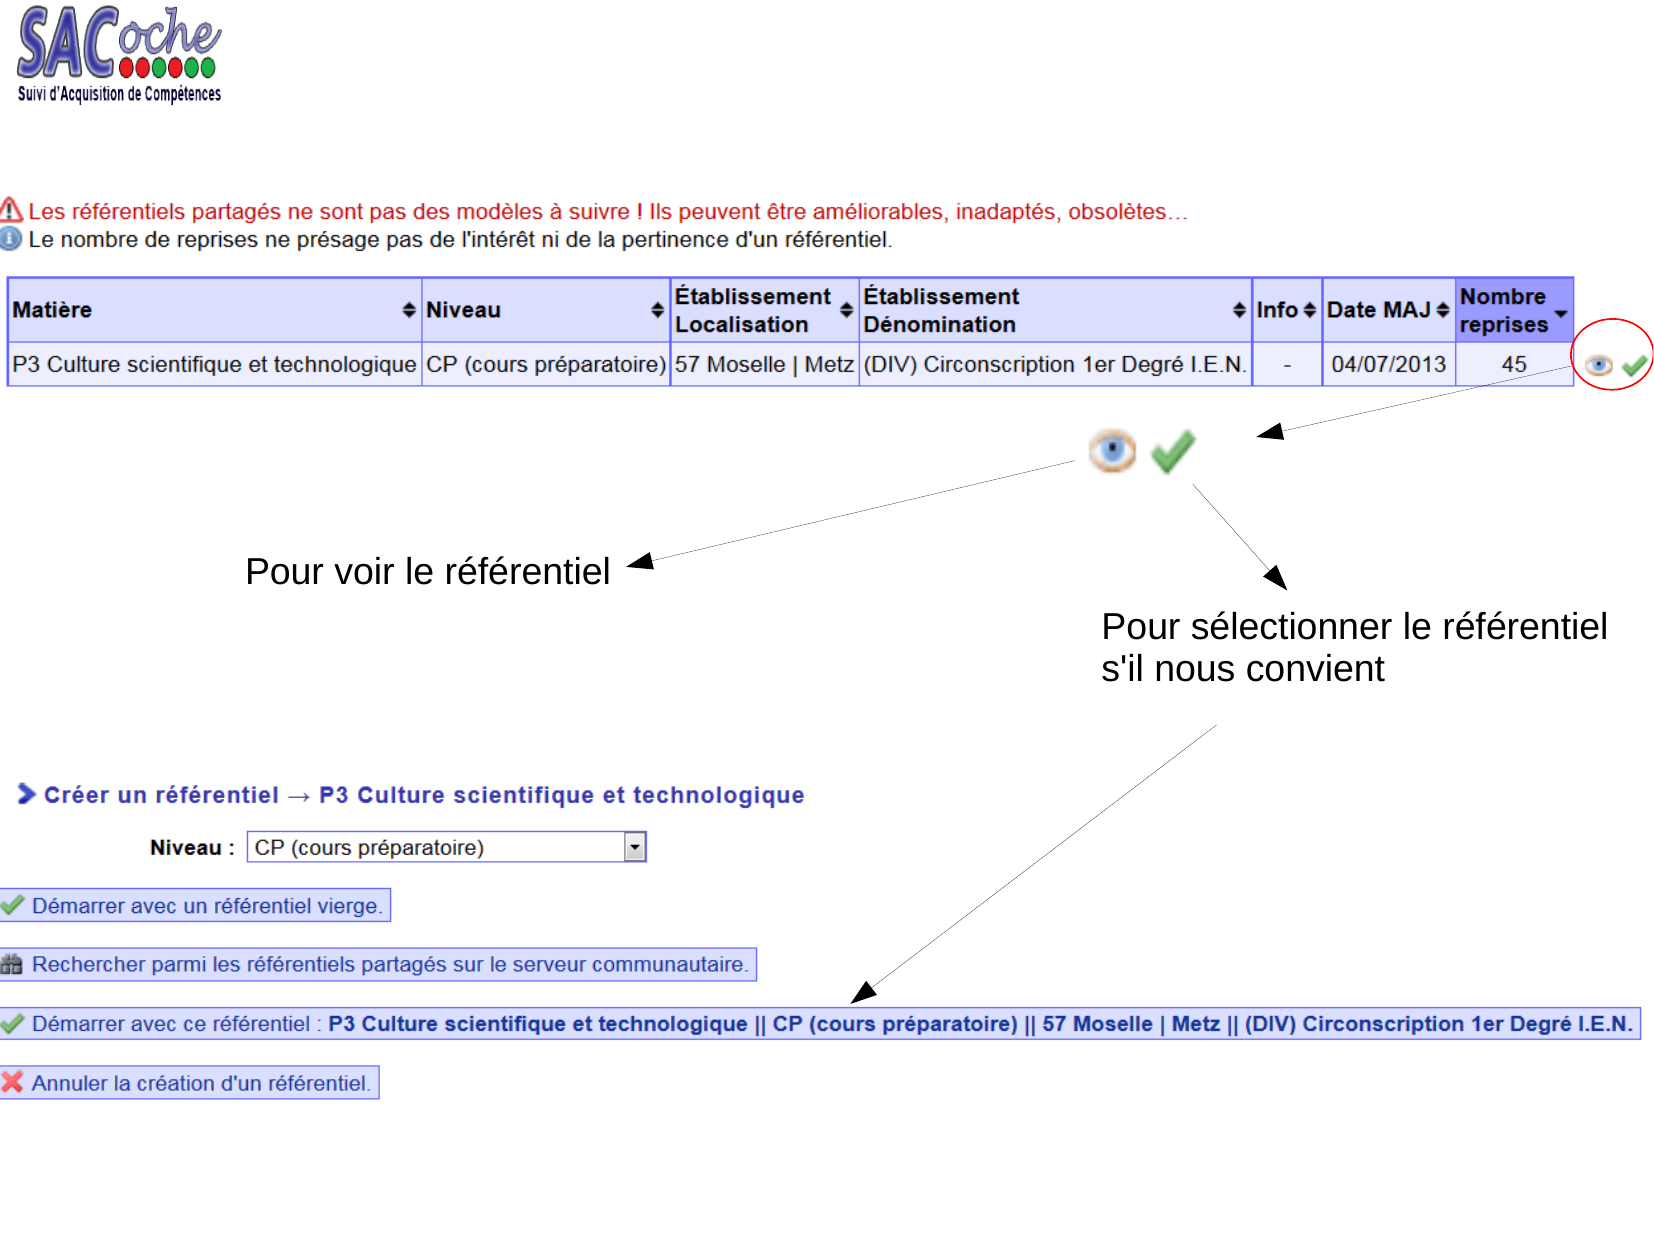

Pour voir le référentiel
Pour sélectionner le référentiel
s'il nous convient